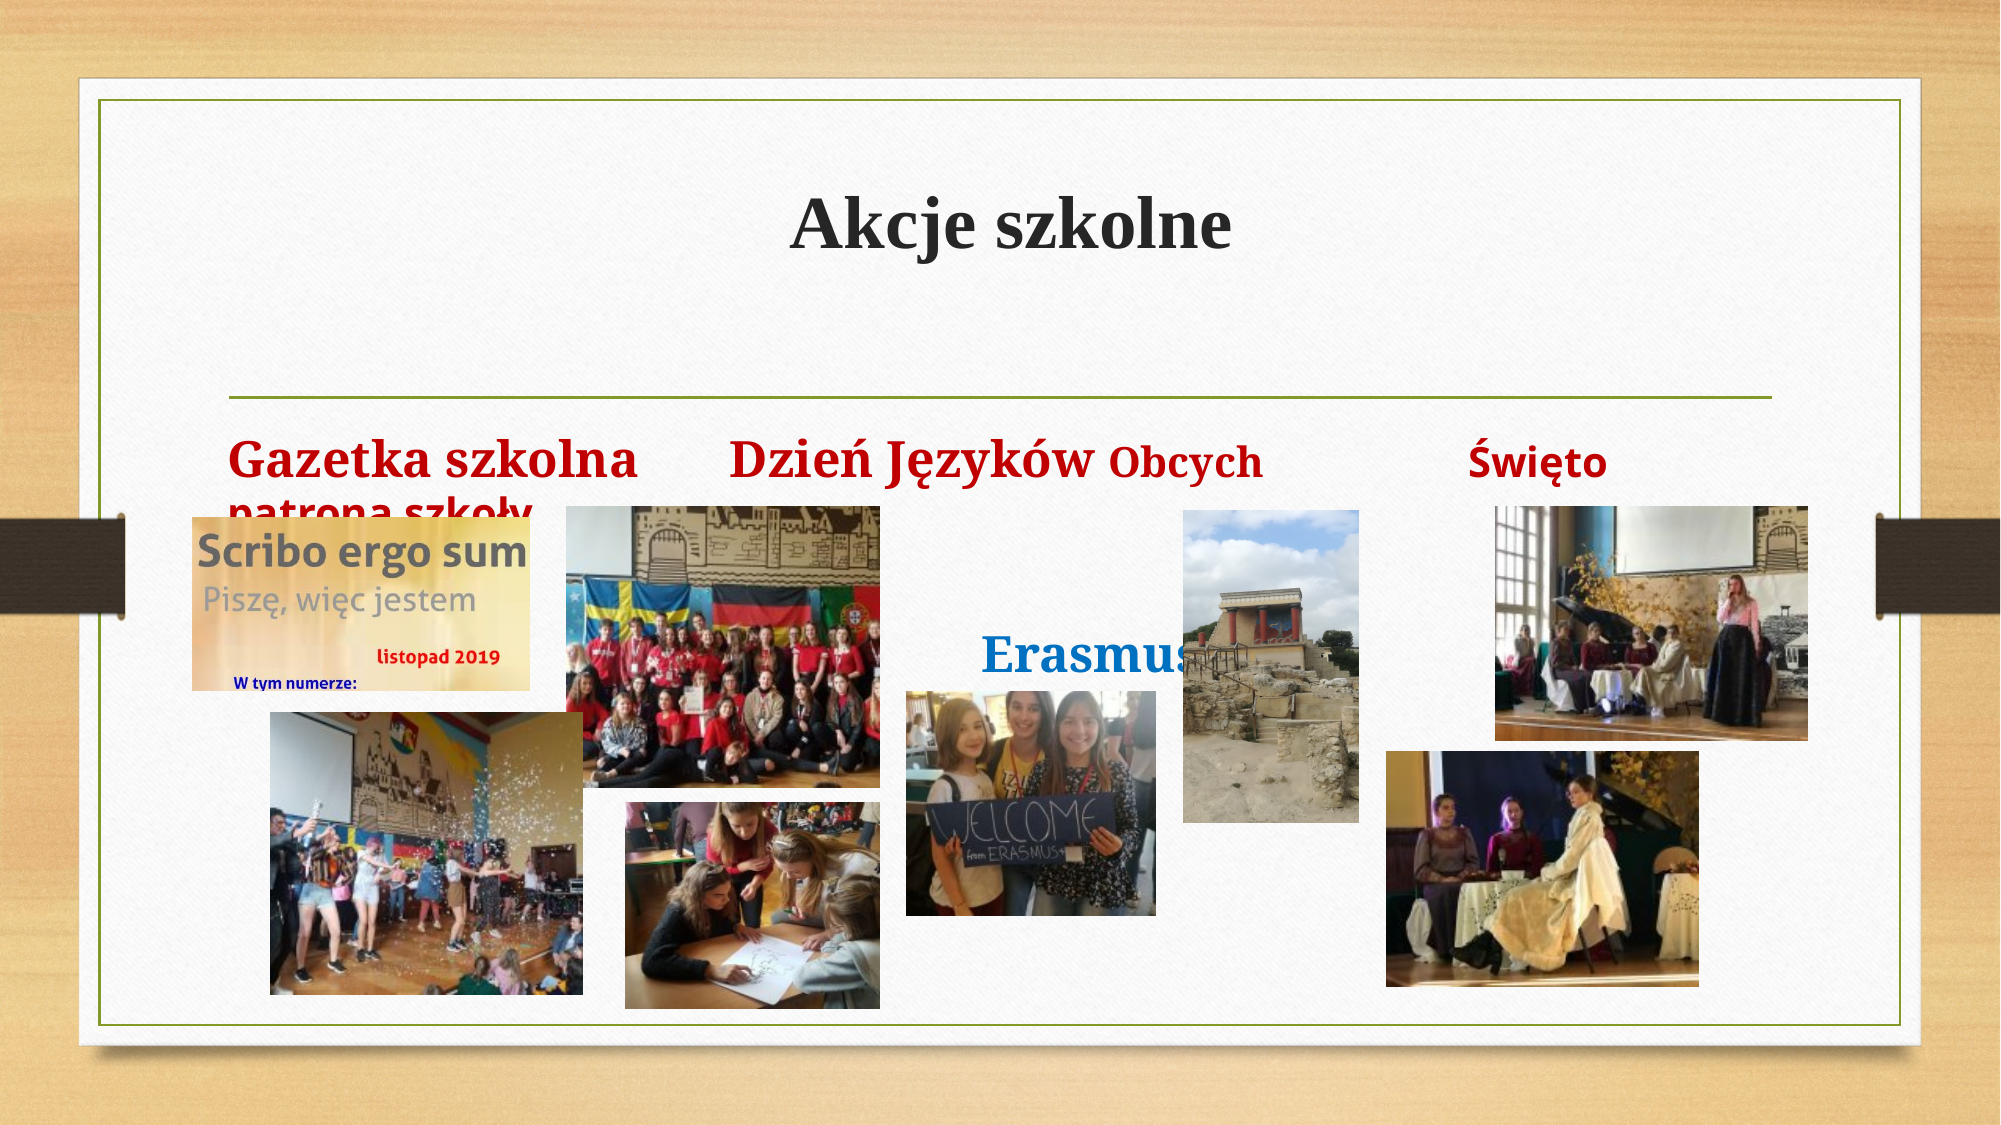

# Akcje szkolne
Gazetka szkolna Dzień Języków Obcych Święto patrona szkoły
 Erasmus